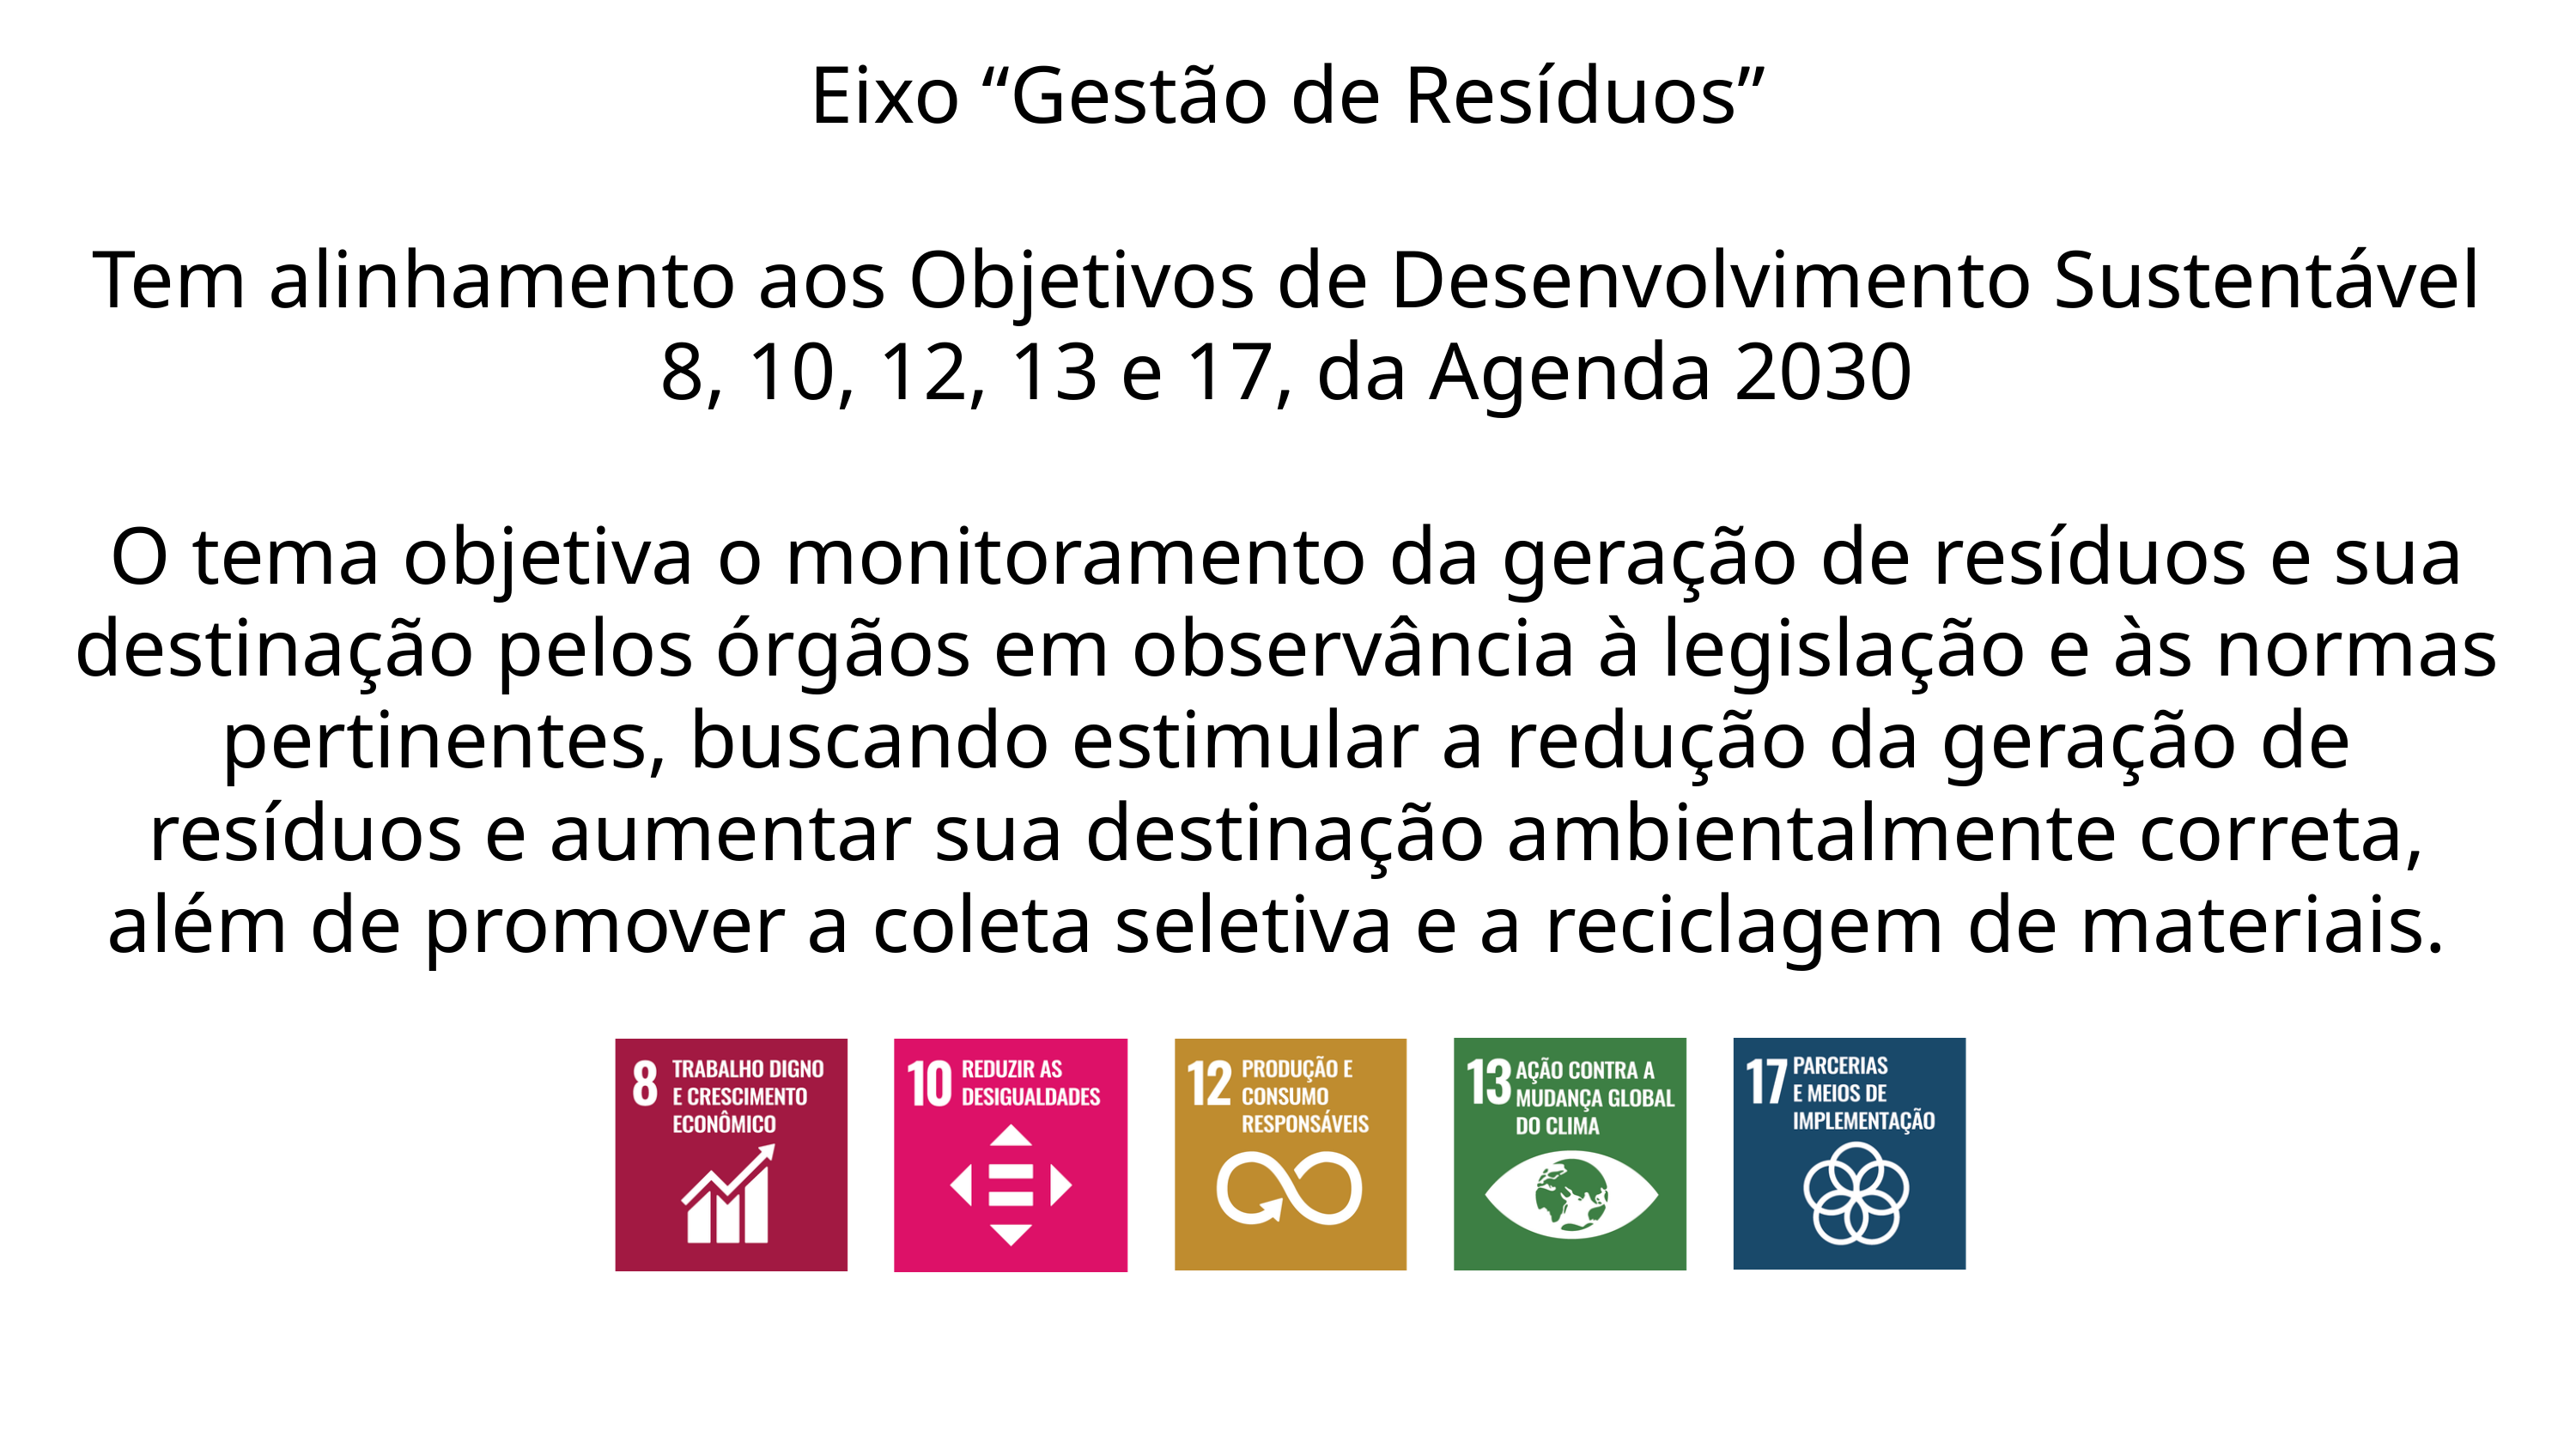

Eixo “Gestão de Resíduos”
Tem alinhamento aos Objetivos de Desenvolvimento Sustentável 8, 10, 12, 13 e 17, da Agenda 2030
O tema objetiva o monitoramento da geração de resíduos e sua destinação pelos órgãos em observância à legislação e às normas pertinentes, buscando estimular a redução da geração de resíduos e aumentar sua destinação ambientalmente correta, além de promover a coleta seletiva e a reciclagem de materiais.